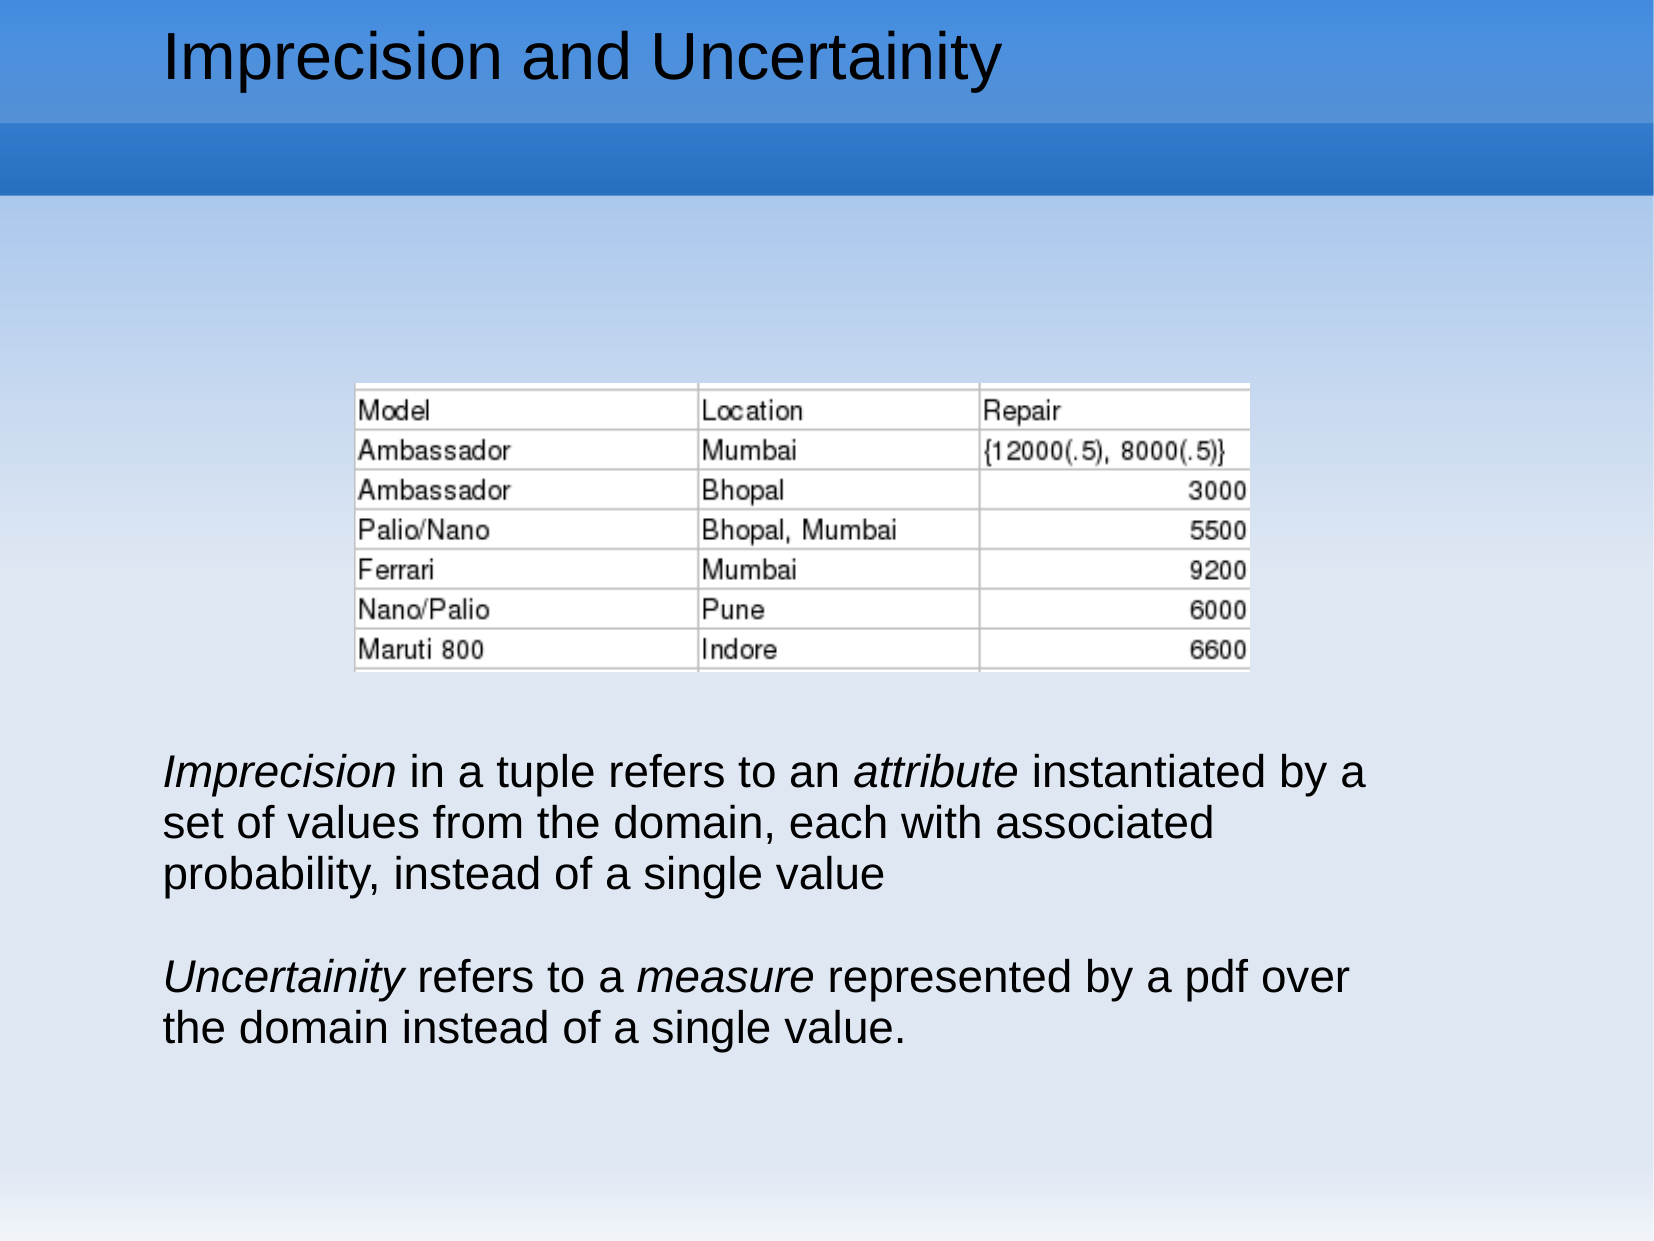

Imprecision and Uncertainity
Imprecision in a tuple refers to an attribute instantiated by a set of values from the domain, each with associated probability, instead of a single value
Uncertainity refers to a measure represented by a pdf over the domain instead of a single value.